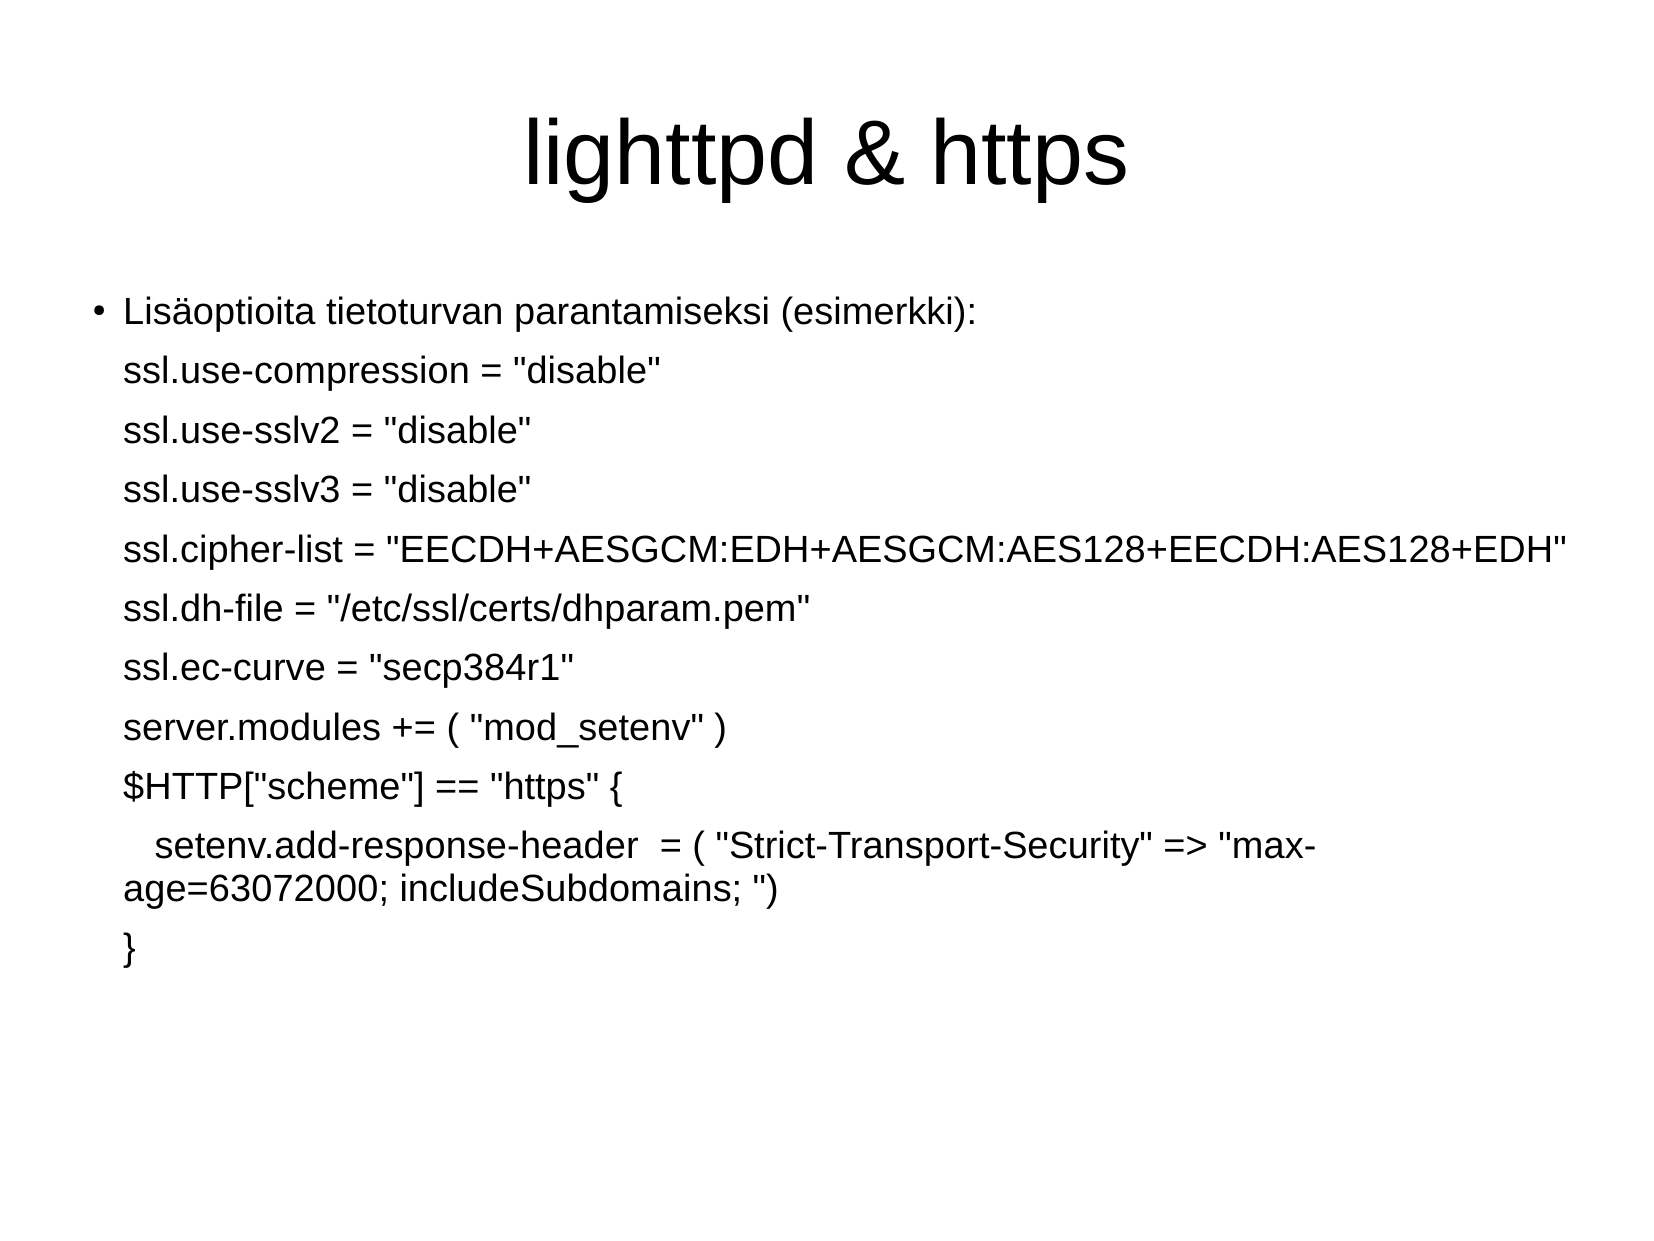

# lighttpd & https
Lisäoptioita tietoturvan parantamiseksi (esimerkki):
ssl.use-compression = "disable"
ssl.use-sslv2 = "disable"
ssl.use-sslv3 = "disable"
ssl.cipher-list = "EECDH+AESGCM:EDH+AESGCM:AES128+EECDH:AES128+EDH"
ssl.dh-file = "/etc/ssl/certs/dhparam.pem"
ssl.ec-curve = "secp384r1"
server.modules += ( "mod_setenv" )
$HTTP["scheme"] == "https" {
 setenv.add-response-header = ( "Strict-Transport-Security" => "max-age=63072000; includeSubdomains; ")
}